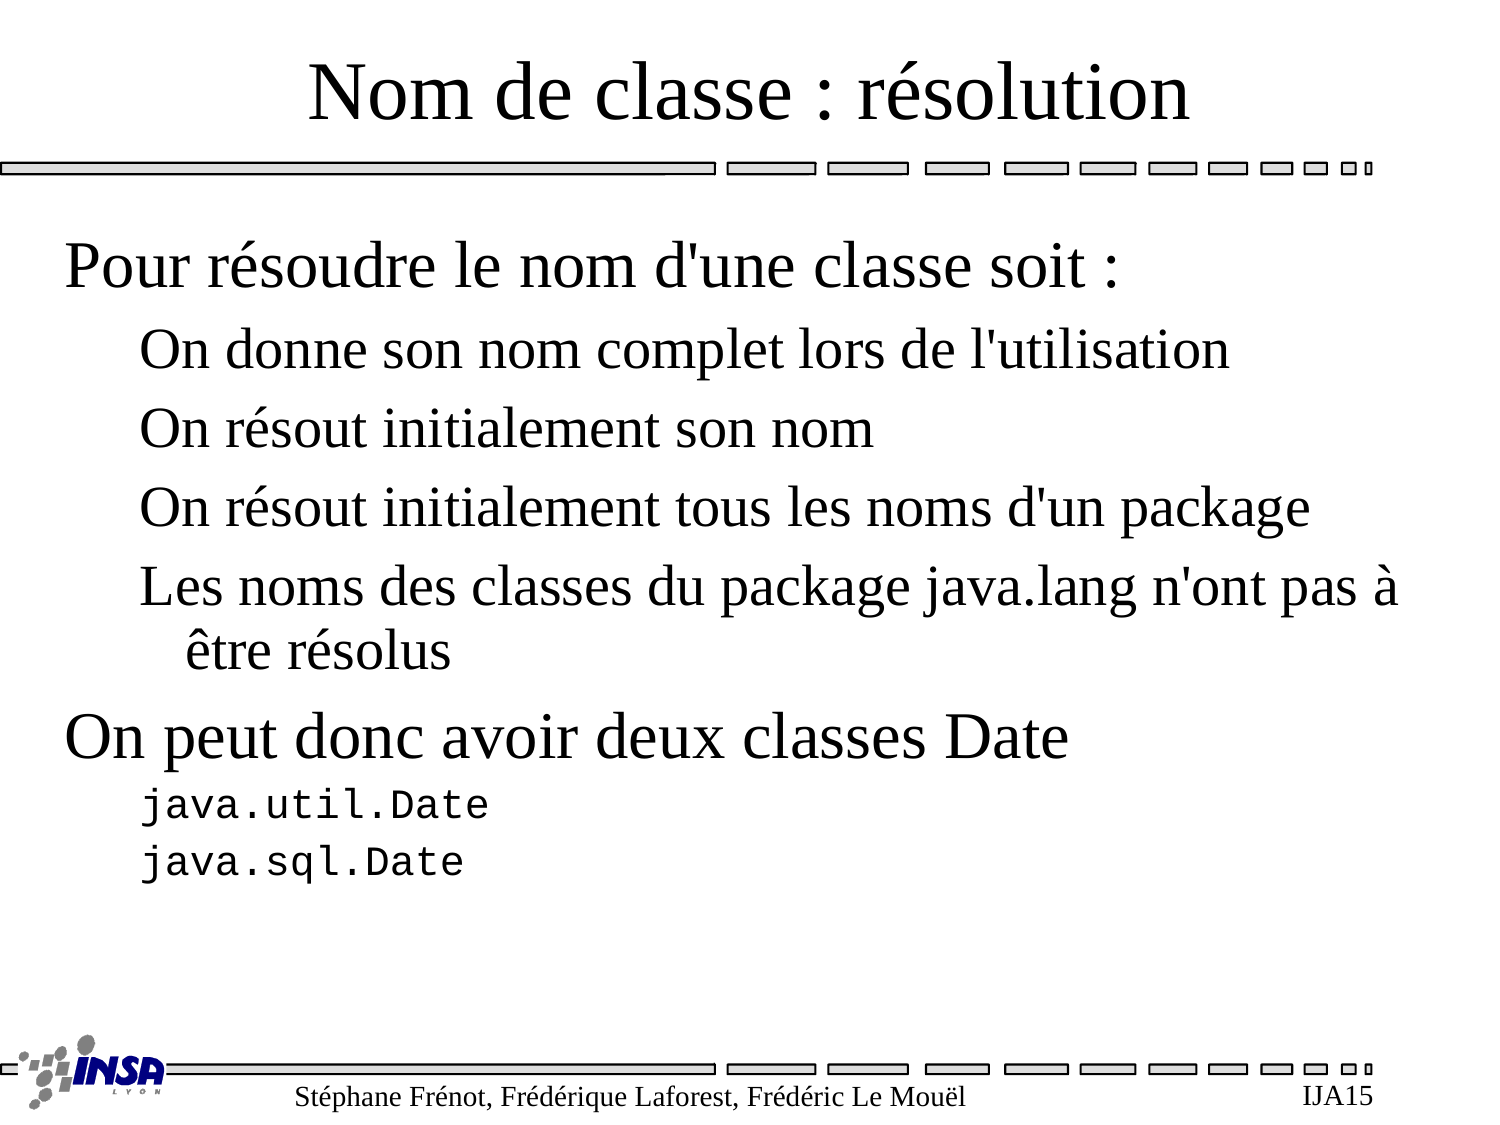

# Nom de classe : résolution
Pour résoudre le nom d'une classe soit :
On donne son nom complet lors de l'utilisation
On résout initialement son nom
On résout initialement tous les noms d'un package
Les noms des classes du package java.lang n'ont pas à être résolus
On peut donc avoir deux classes Date
java.util.Date
java.sql.Date